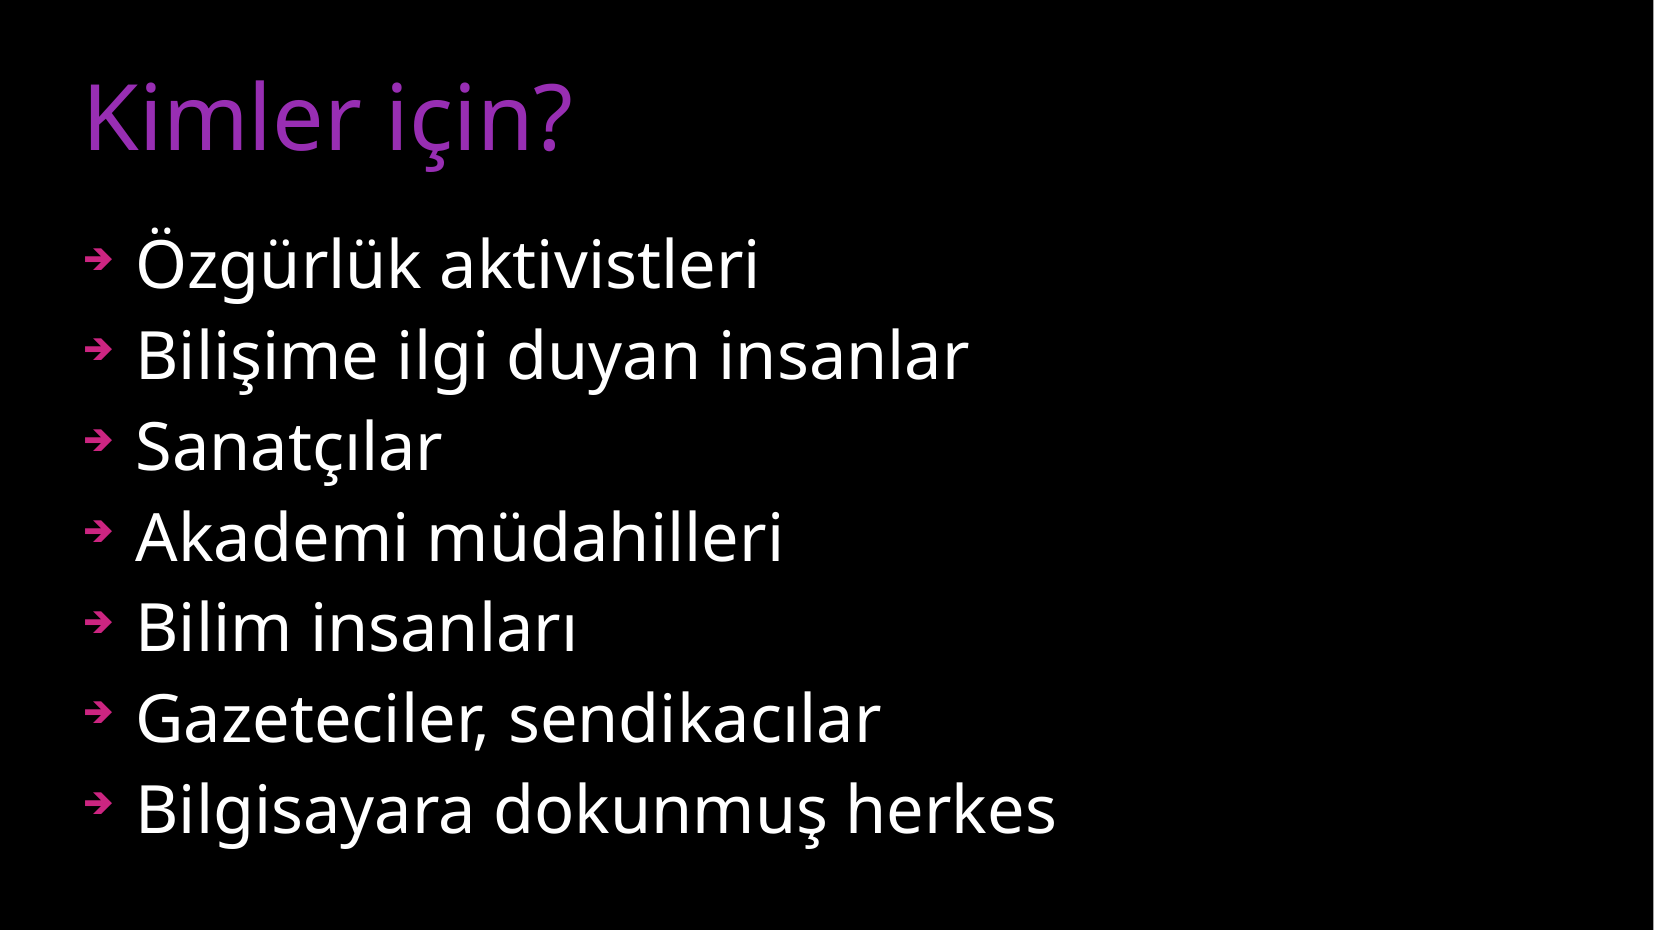

# Kimler için?
 Özgürlük aktivistleri
 Bilişime ilgi duyan insanlar
 Sanatçılar
 Akademi müdahilleri
 Bilim insanları
 Gazeteciler, sendikacılar
 Bilgisayara dokunmuş herkes